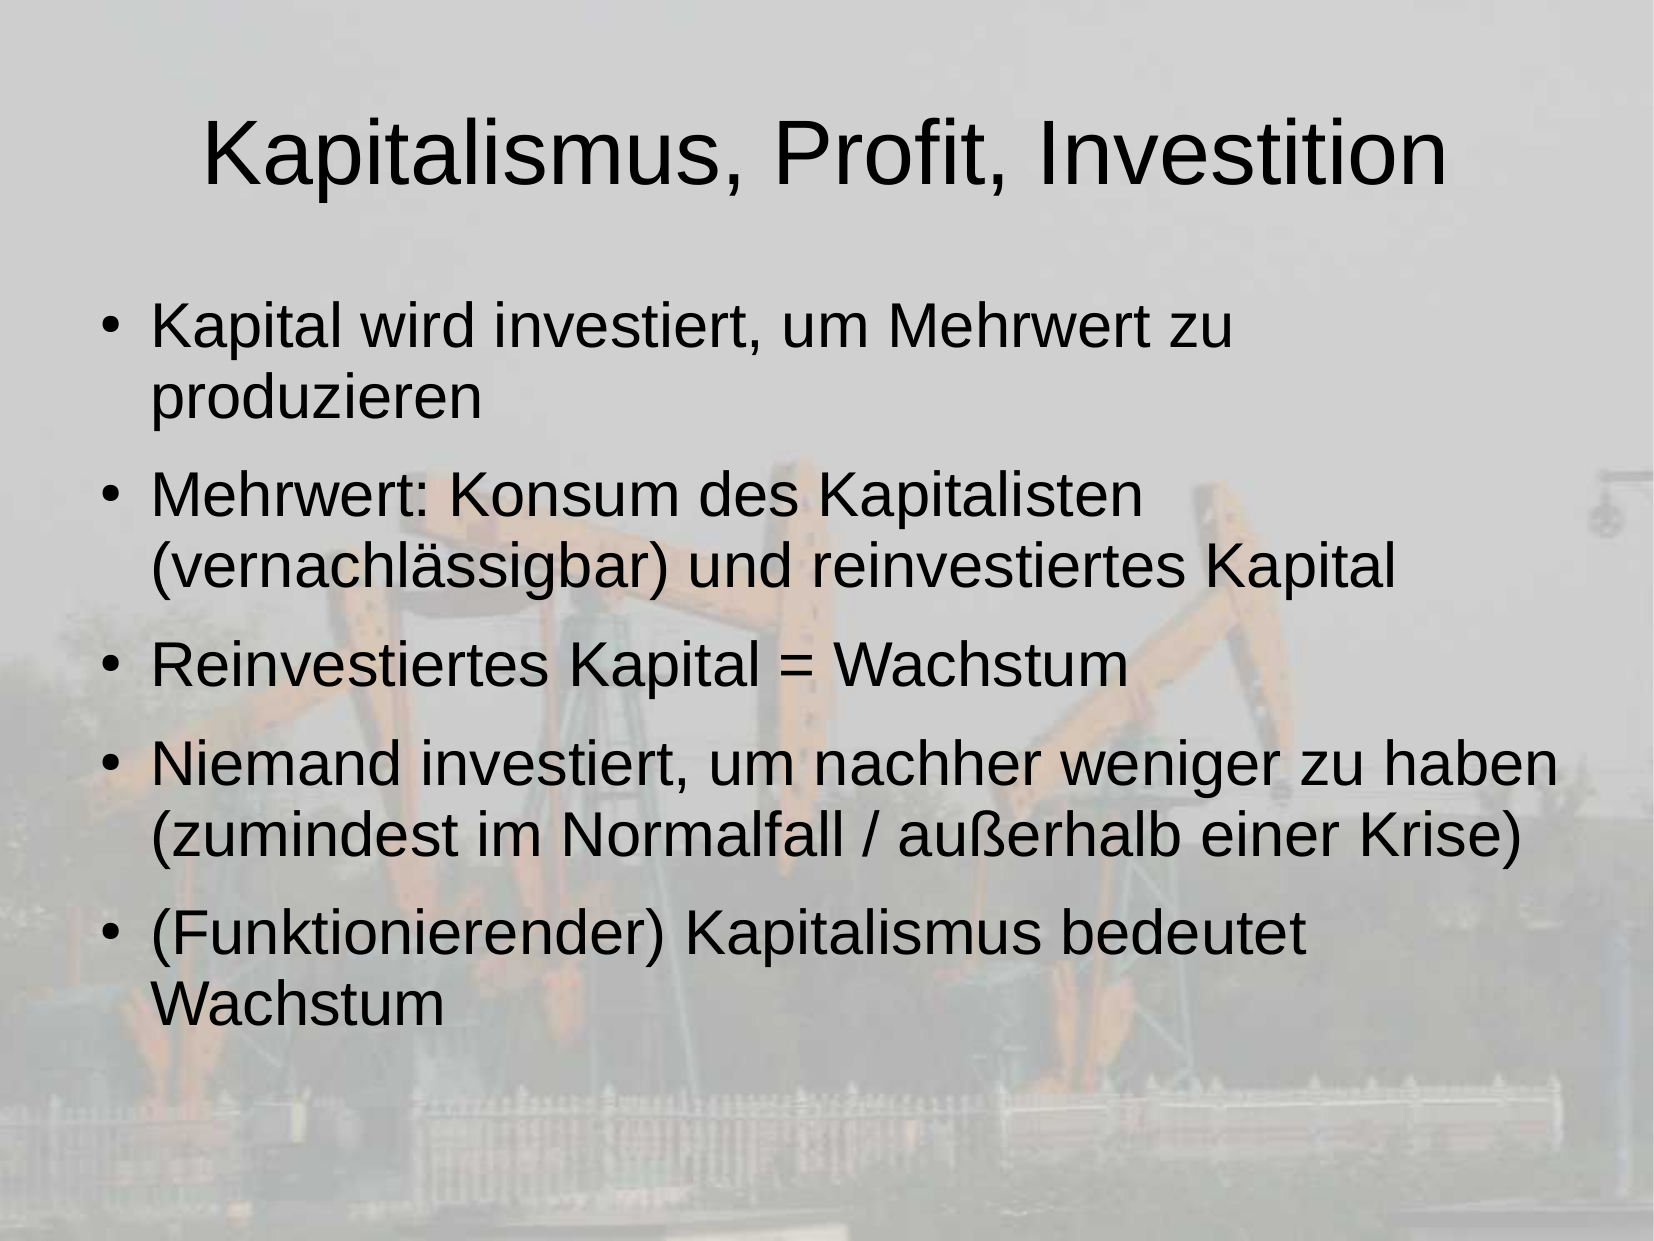

# Kapitalismus, Profit, Investition
Kapital wird investiert, um Mehrwert zu produzieren
Mehrwert: Konsum des Kapitalisten (vernachlässigbar) und reinvestiertes Kapital
Reinvestiertes Kapital = Wachstum
Niemand investiert, um nachher weniger zu haben (zumindest im Normalfall / außerhalb einer Krise)
(Funktionierender) Kapitalismus bedeutet Wachstum